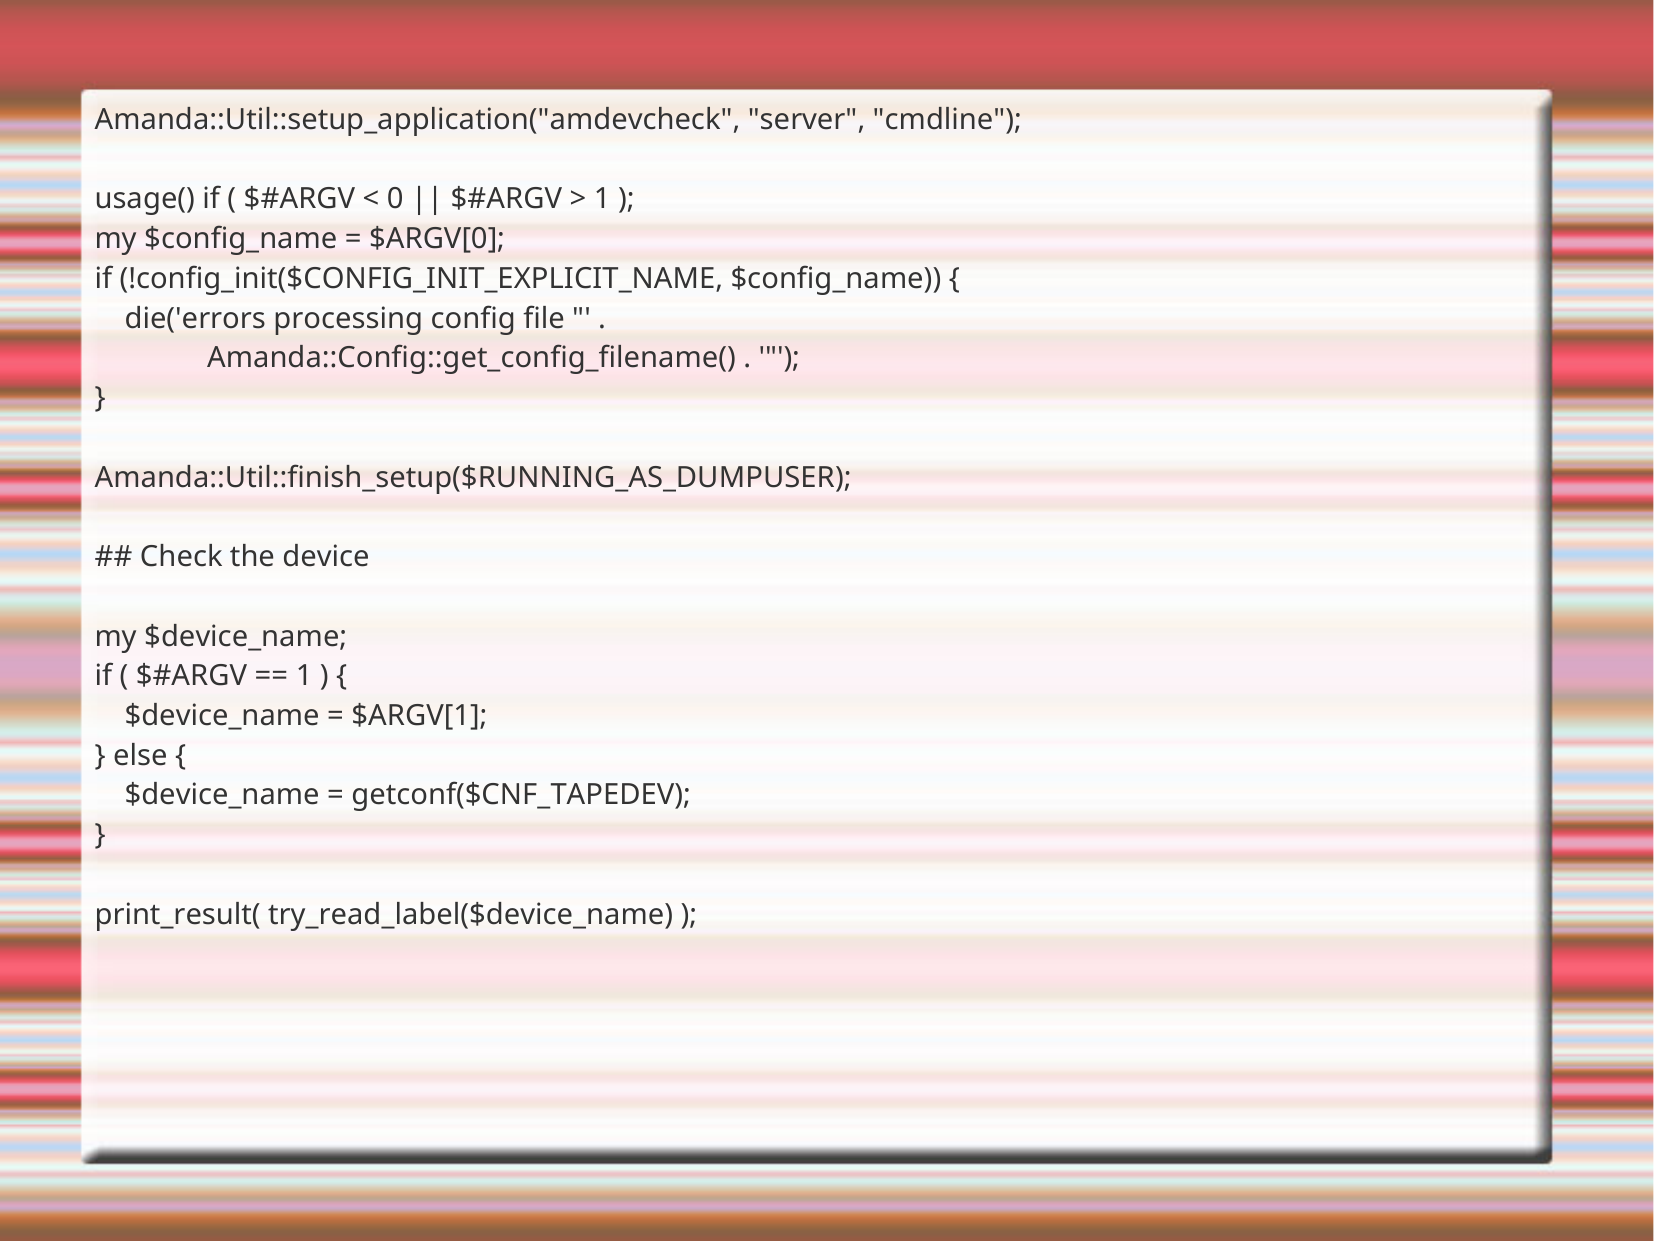

# Amanda::Util::setup_application("amdevcheck", "server", "cmdline");
usage() if ( $#ARGV < 0 || $#ARGV > 1 );
my $config_name = $ARGV[0];
if (!config_init($CONFIG_INIT_EXPLICIT_NAME, $config_name)) {
 die('errors processing config file "' .
 Amanda::Config::get_config_filename() . '"');
}
Amanda::Util::finish_setup($RUNNING_AS_DUMPUSER);
## Check the device
my $device_name;
if ( $#ARGV == 1 ) {
 $device_name = $ARGV[1];
} else {
 $device_name = getconf($CNF_TAPEDEV);
}
print_result( try_read_label($device_name) );